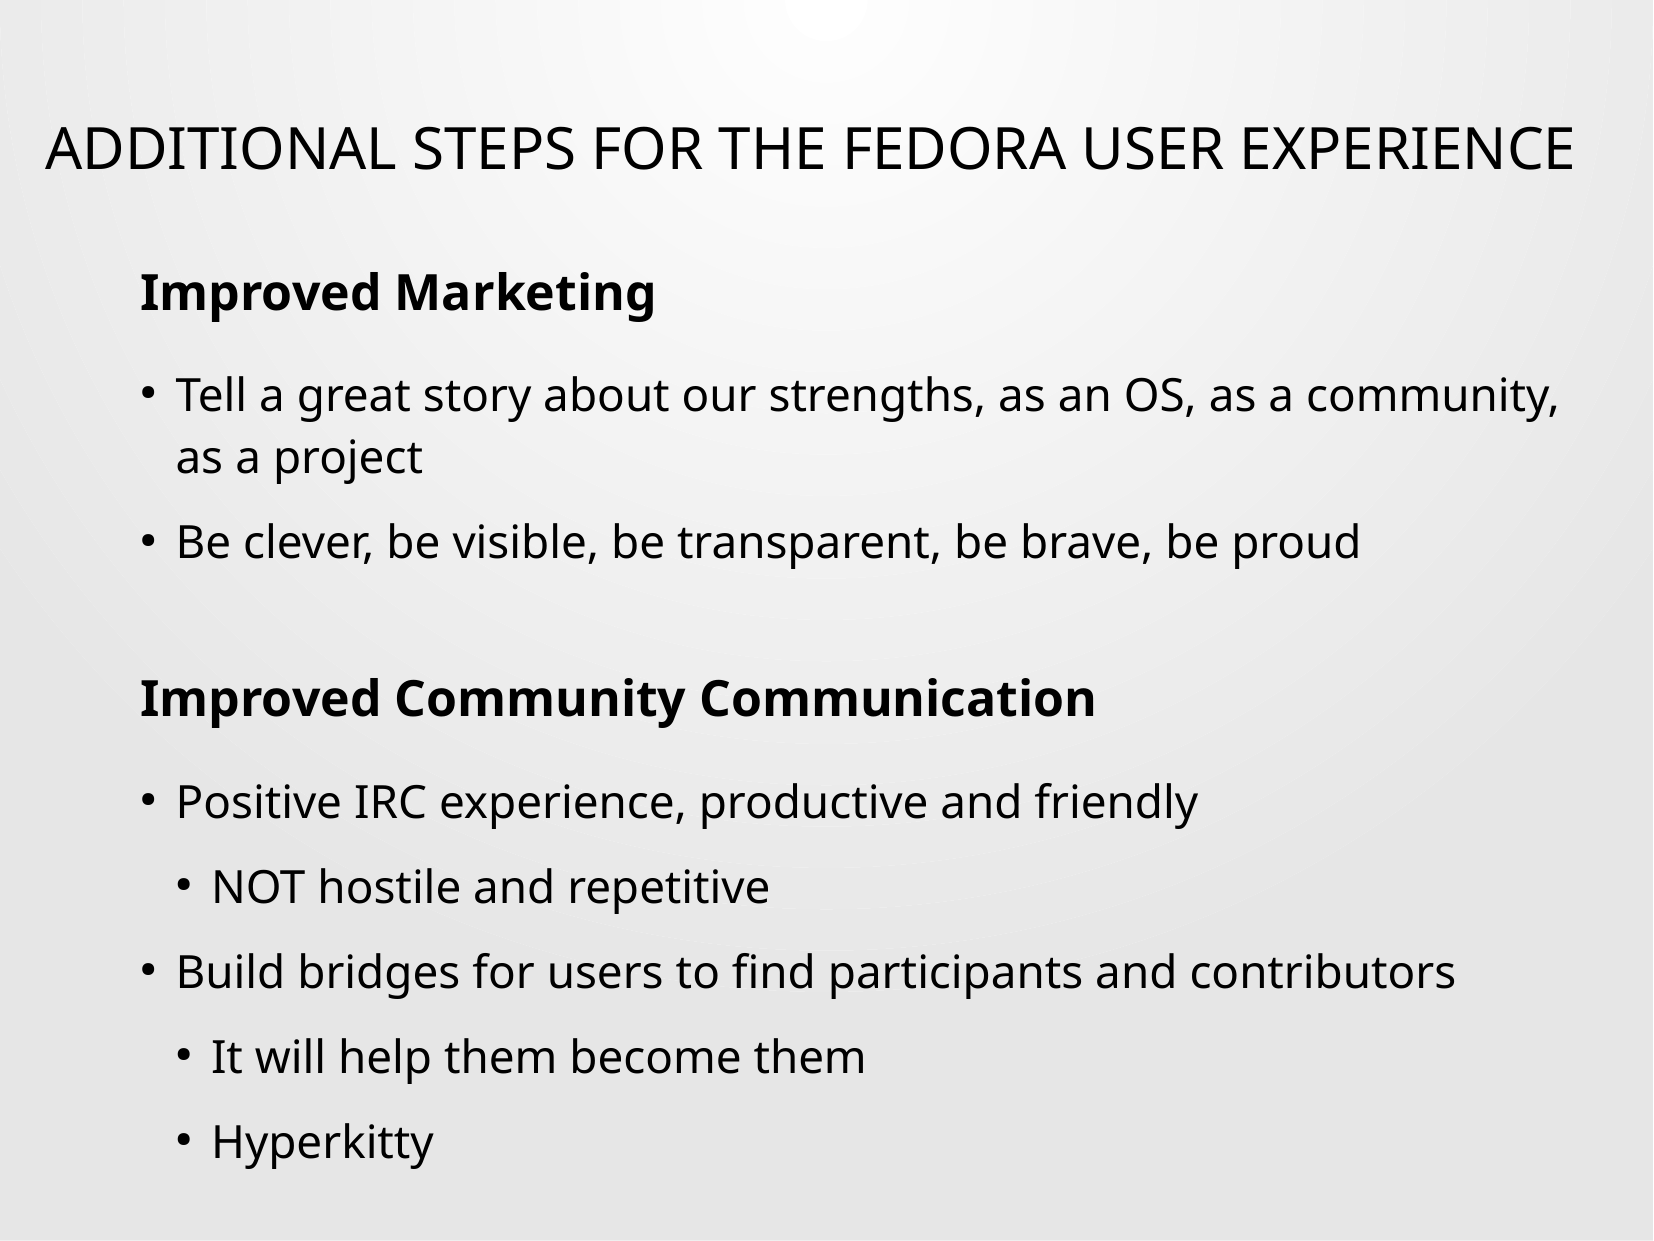

ADDITIONAL STEPS FOR THE FEDORA USER EXPERIENCE
Improved Marketing
Tell a great story about our strengths, as an OS, as a community,
as a project
Be clever, be visible, be transparent, be brave, be proud
Improved Community Communication
Positive IRC experience, productive and friendly
NOT hostile and repetitive
Build bridges for users to find participants and contributors
It will help them become them
Hyperkitty